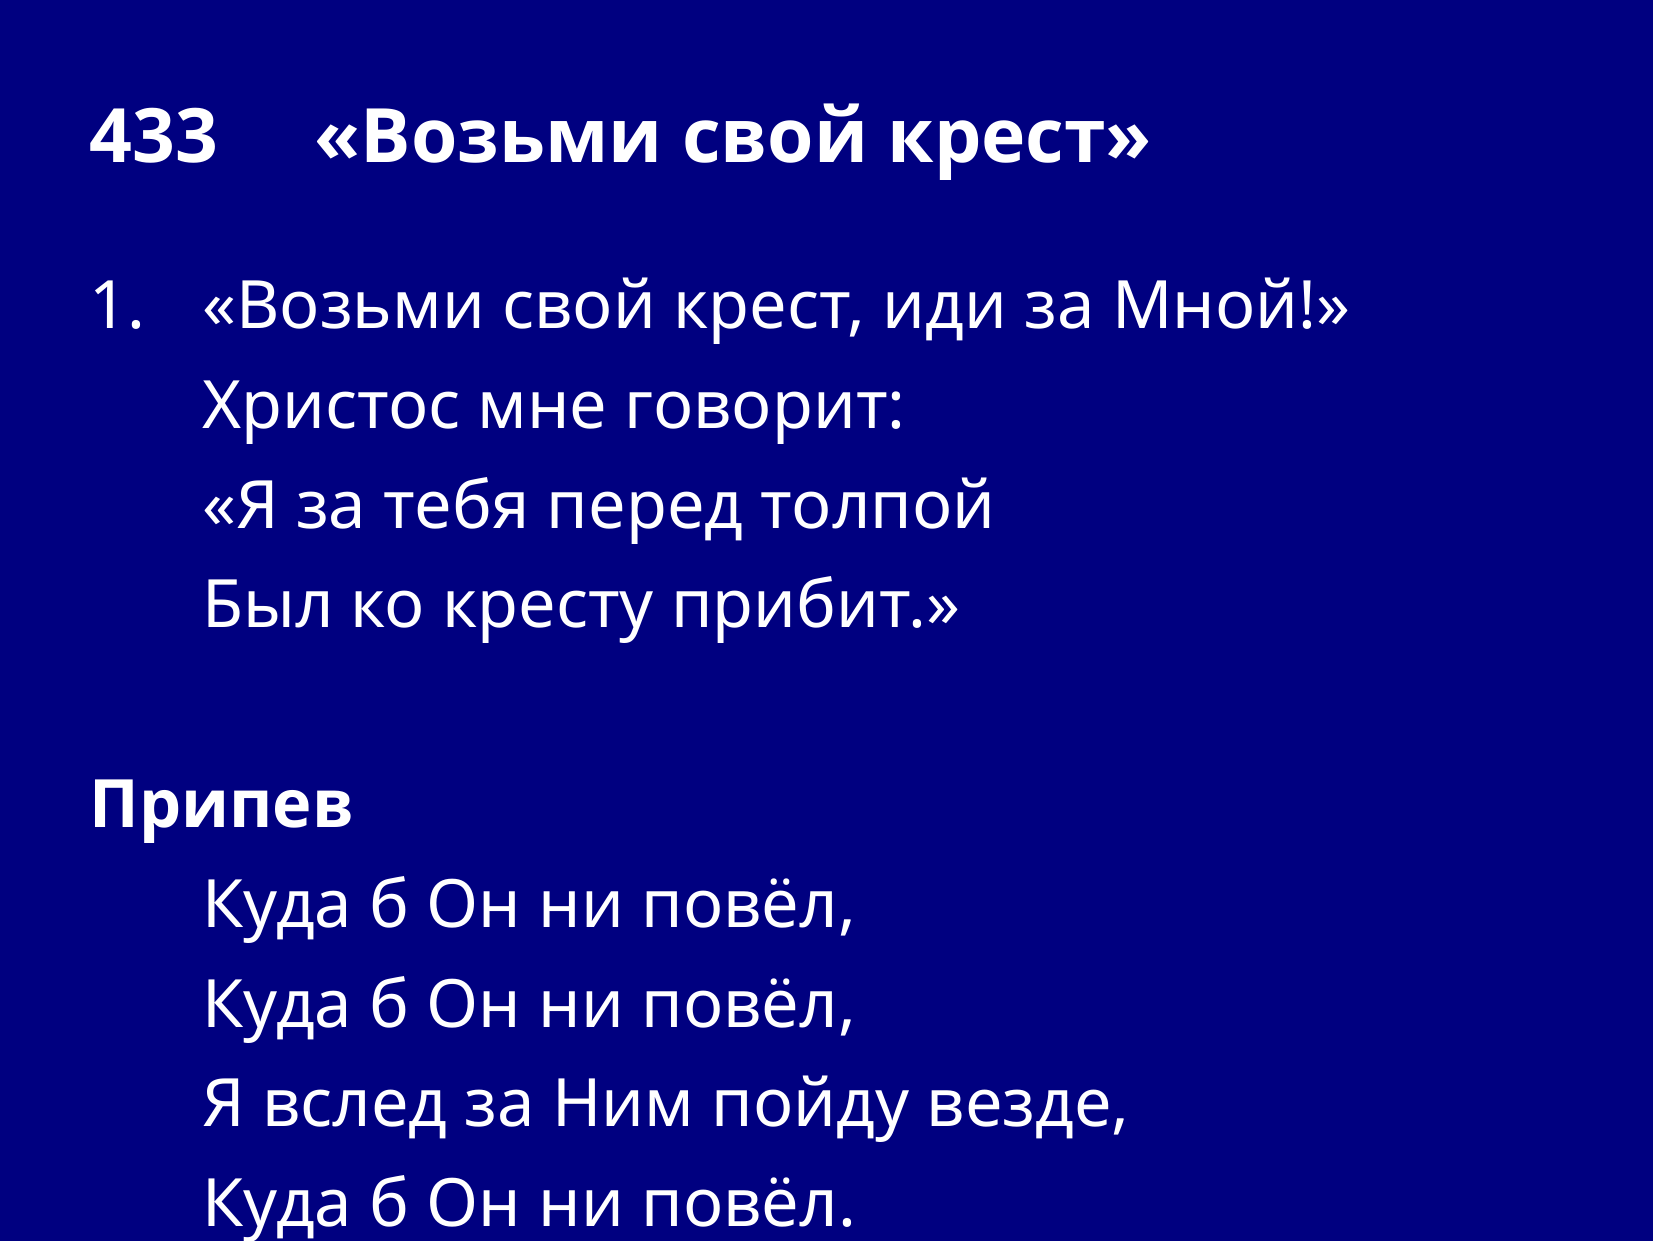

433	«Возьми свой крест»
1.	«Возьми свой крест, иди за Мной!»
	Христос мне говорит:
	«Я за тебя перед толпой
	Был ко кресту прибит.»
Припев
	Куда б Он ни повёл,
	Куда б Он ни повёл,
	Я вслед за Ним пойду везде,
	Куда б Он ни повёл.